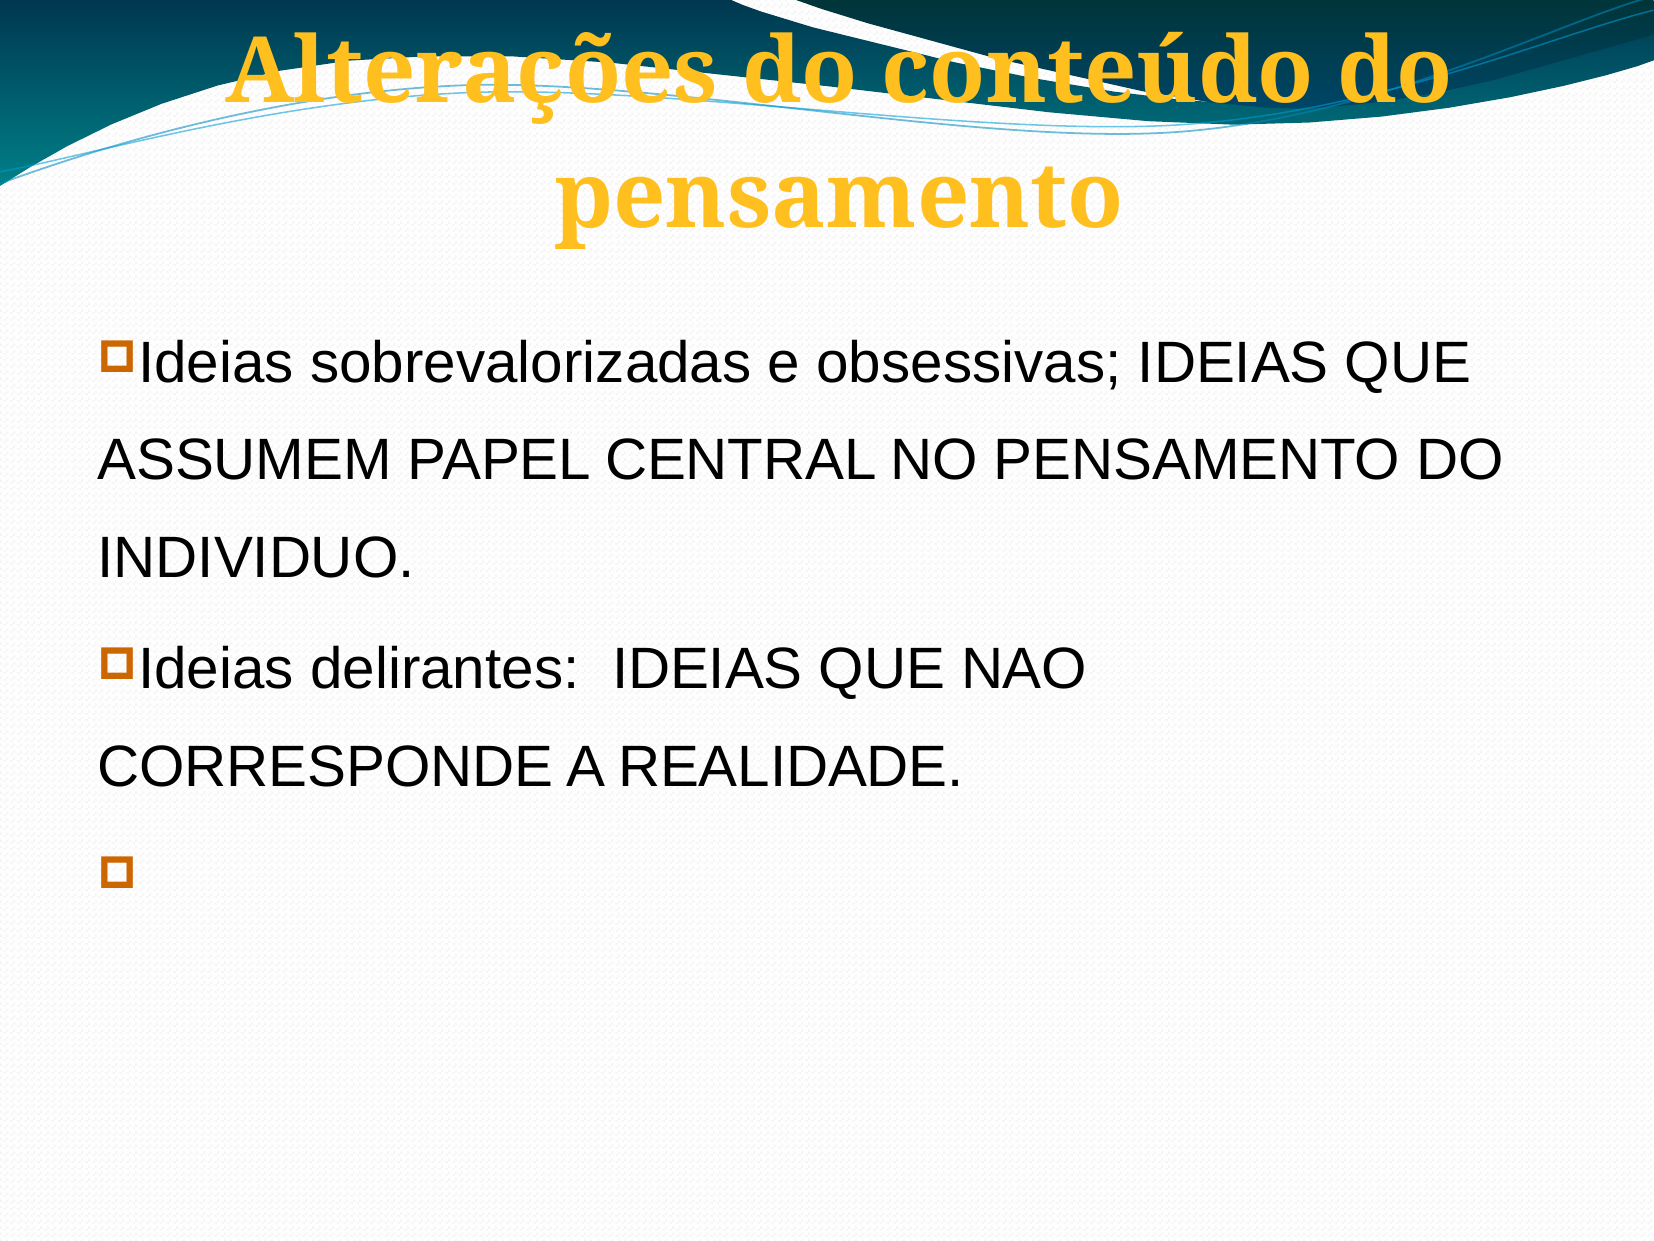

Alterações do conteúdo do pensamento
Ideias sobrevalorizadas e obsessivas; IDEIAS QUE ASSUMEM PAPEL CENTRAL NO PENSAMENTO DO INDIVIDUO.
Ideias delirantes: IDEIAS QUE NAO CORRESPONDE A REALIDADE.